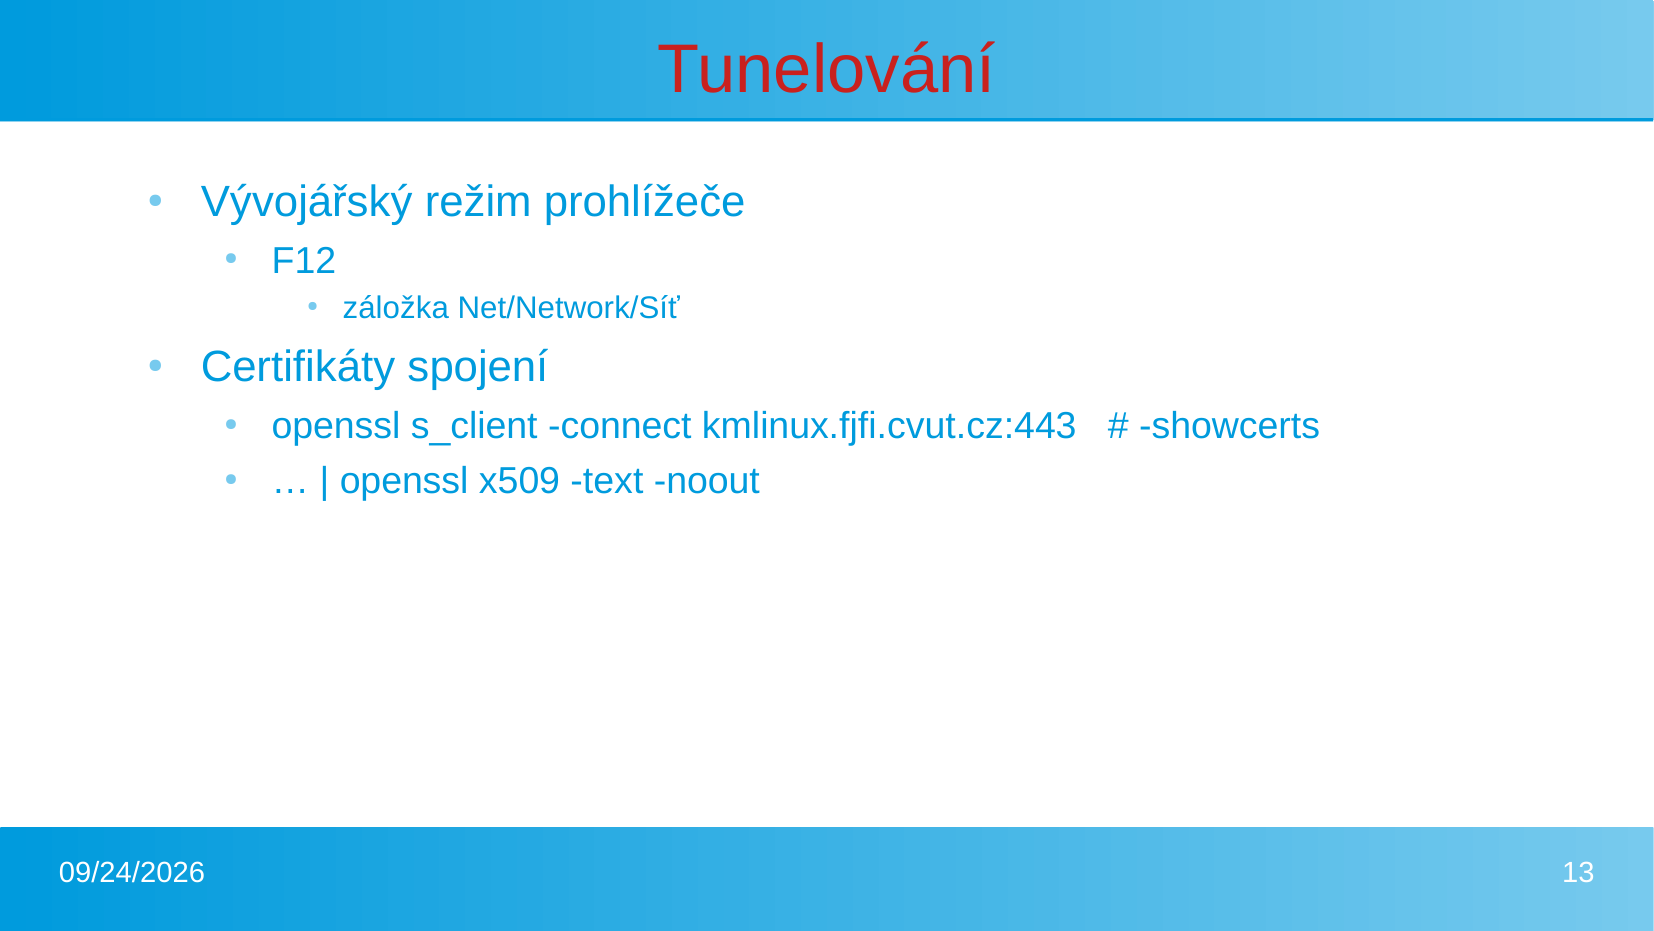

# Tunelování
Vývojářský režim prohlížeče
F12
záložka Net/Network/Síť
Certifikáty spojení
openssl s_client -connect kmlinux.fjfi.cvut.cz:443 # -showcerts
… | openssl x509 -text -noout
13